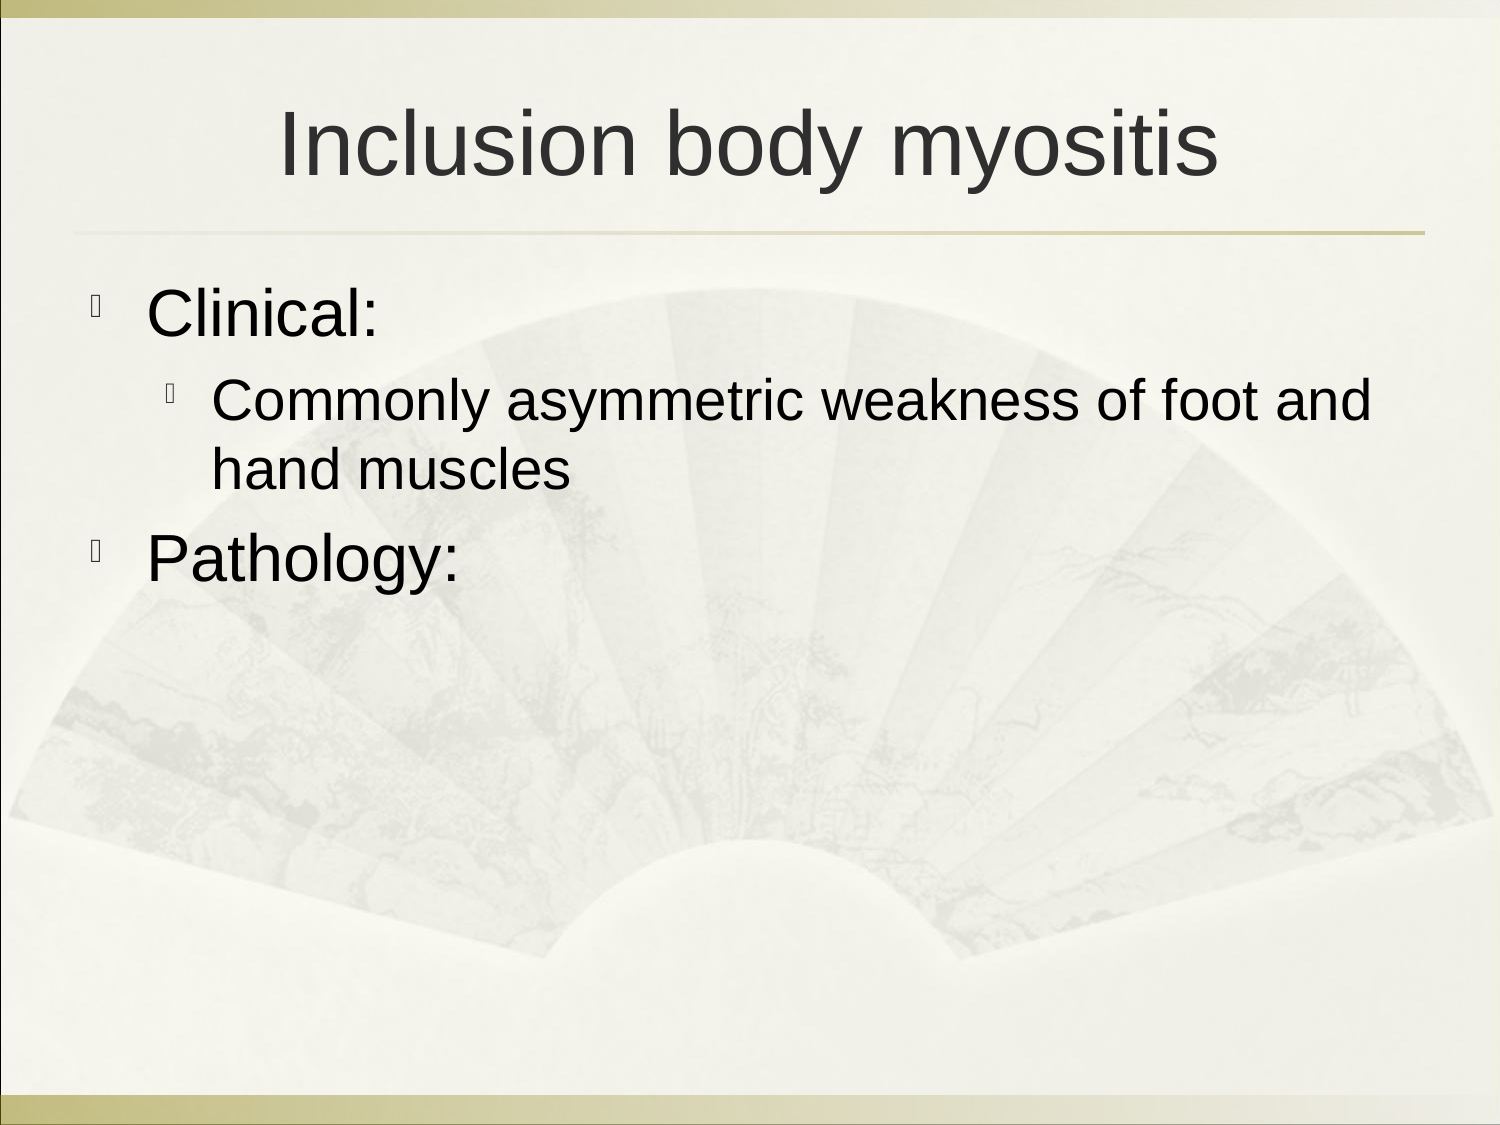

# Inclusion body myositis
Clinical:
Commonly asymmetric weakness of foot and hand muscles
Pathology: